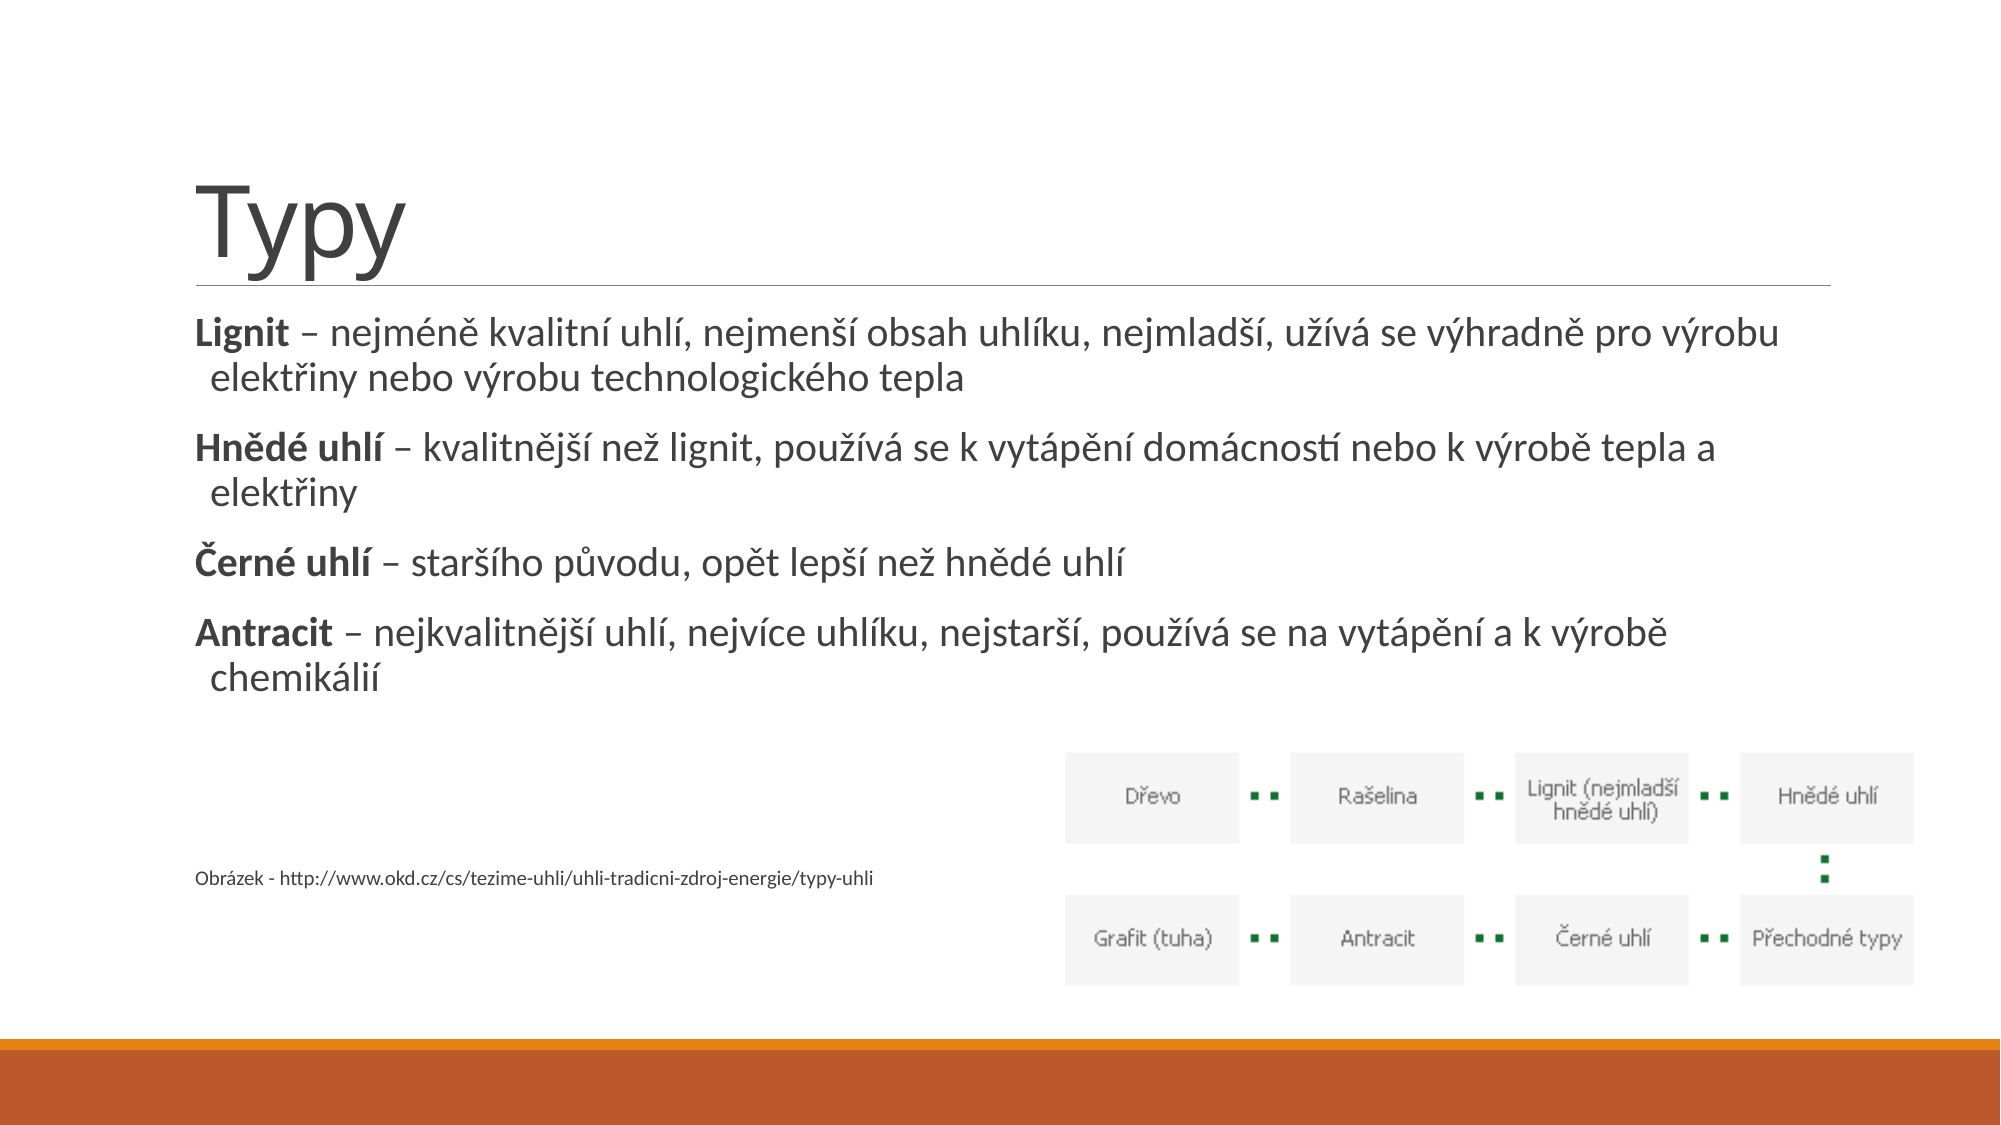

# Typy
Lignit – nejméně kvalitní uhlí, nejmenší obsah uhlíku, nejmladší, užívá se výhradně pro výrobu elektřiny nebo výrobu technologického tepla
Hnědé uhlí – kvalitnější než lignit, používá se k vytápění domácností nebo k výrobě tepla a elektřiny
Černé uhlí – staršího původu, opět lepší než hnědé uhlí
Antracit – nejkvalitnější uhlí, nejvíce uhlíku, nejstarší, používá se na vytápění a k výrobě chemikálií
Obrázek - http://www.okd.cz/cs/tezime-uhli/uhli-tradicni-zdroj-energie/typy-uhli